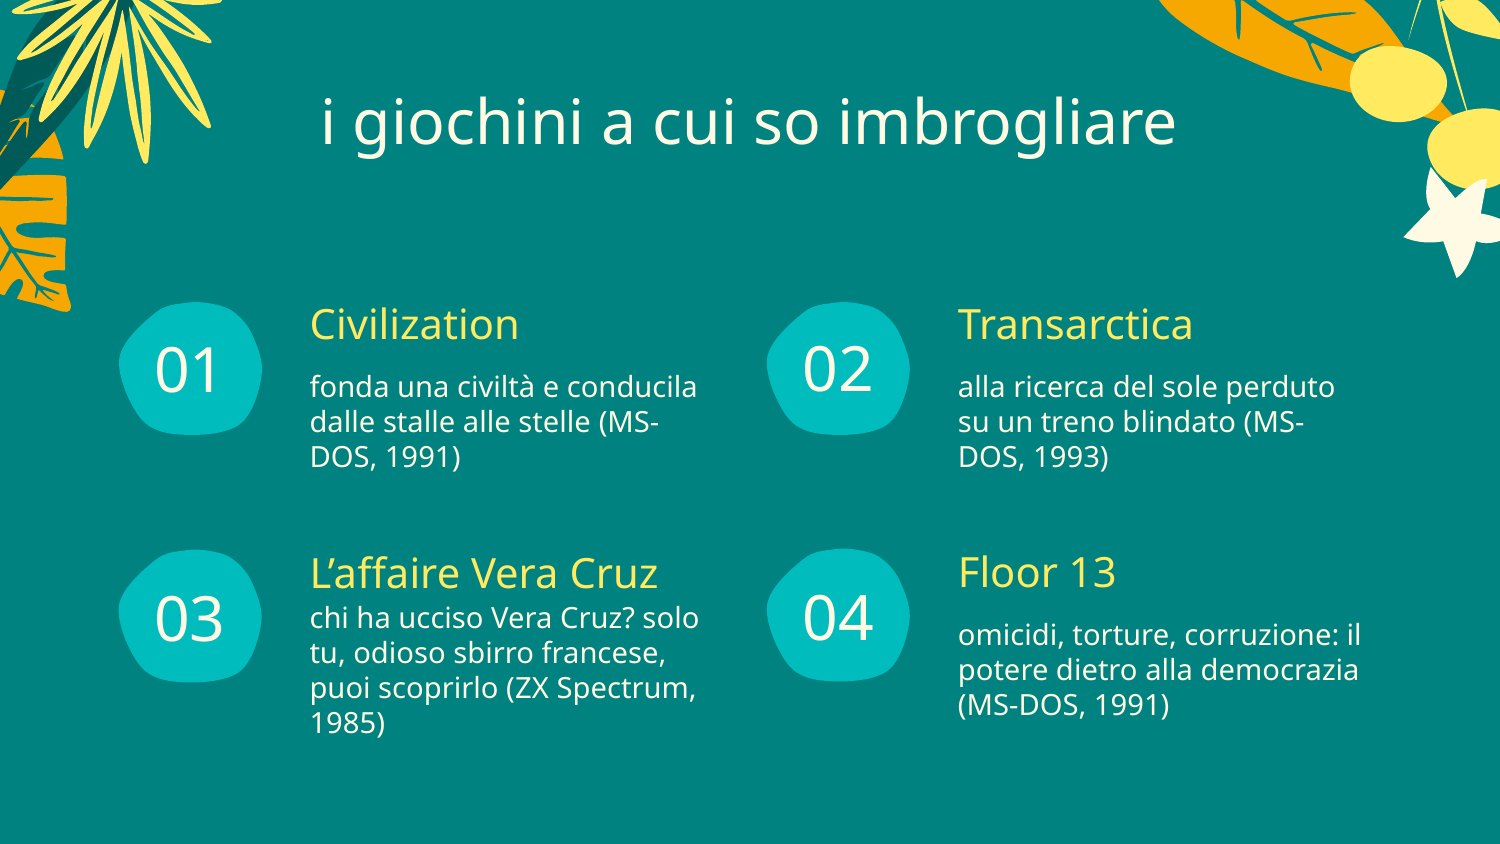

# i giochini a cui so imbrogliare
Civilization
01
fonda una civiltà e conducila dalle stalle alle stelle (MS-DOS, 1991)
Transarctica
02
alla ricerca del sole perduto su un treno blindato (MS-DOS, 1993)
Floor 13
04
omicidi, torture, corruzione: il potere dietro alla democrazia (MS-DOS, 1991)
L’affaire Vera Cruz
03
chi ha ucciso Vera Cruz? solo tu, odioso sbirro francese, puoi scoprirlo (ZX Spectrum, 1985)